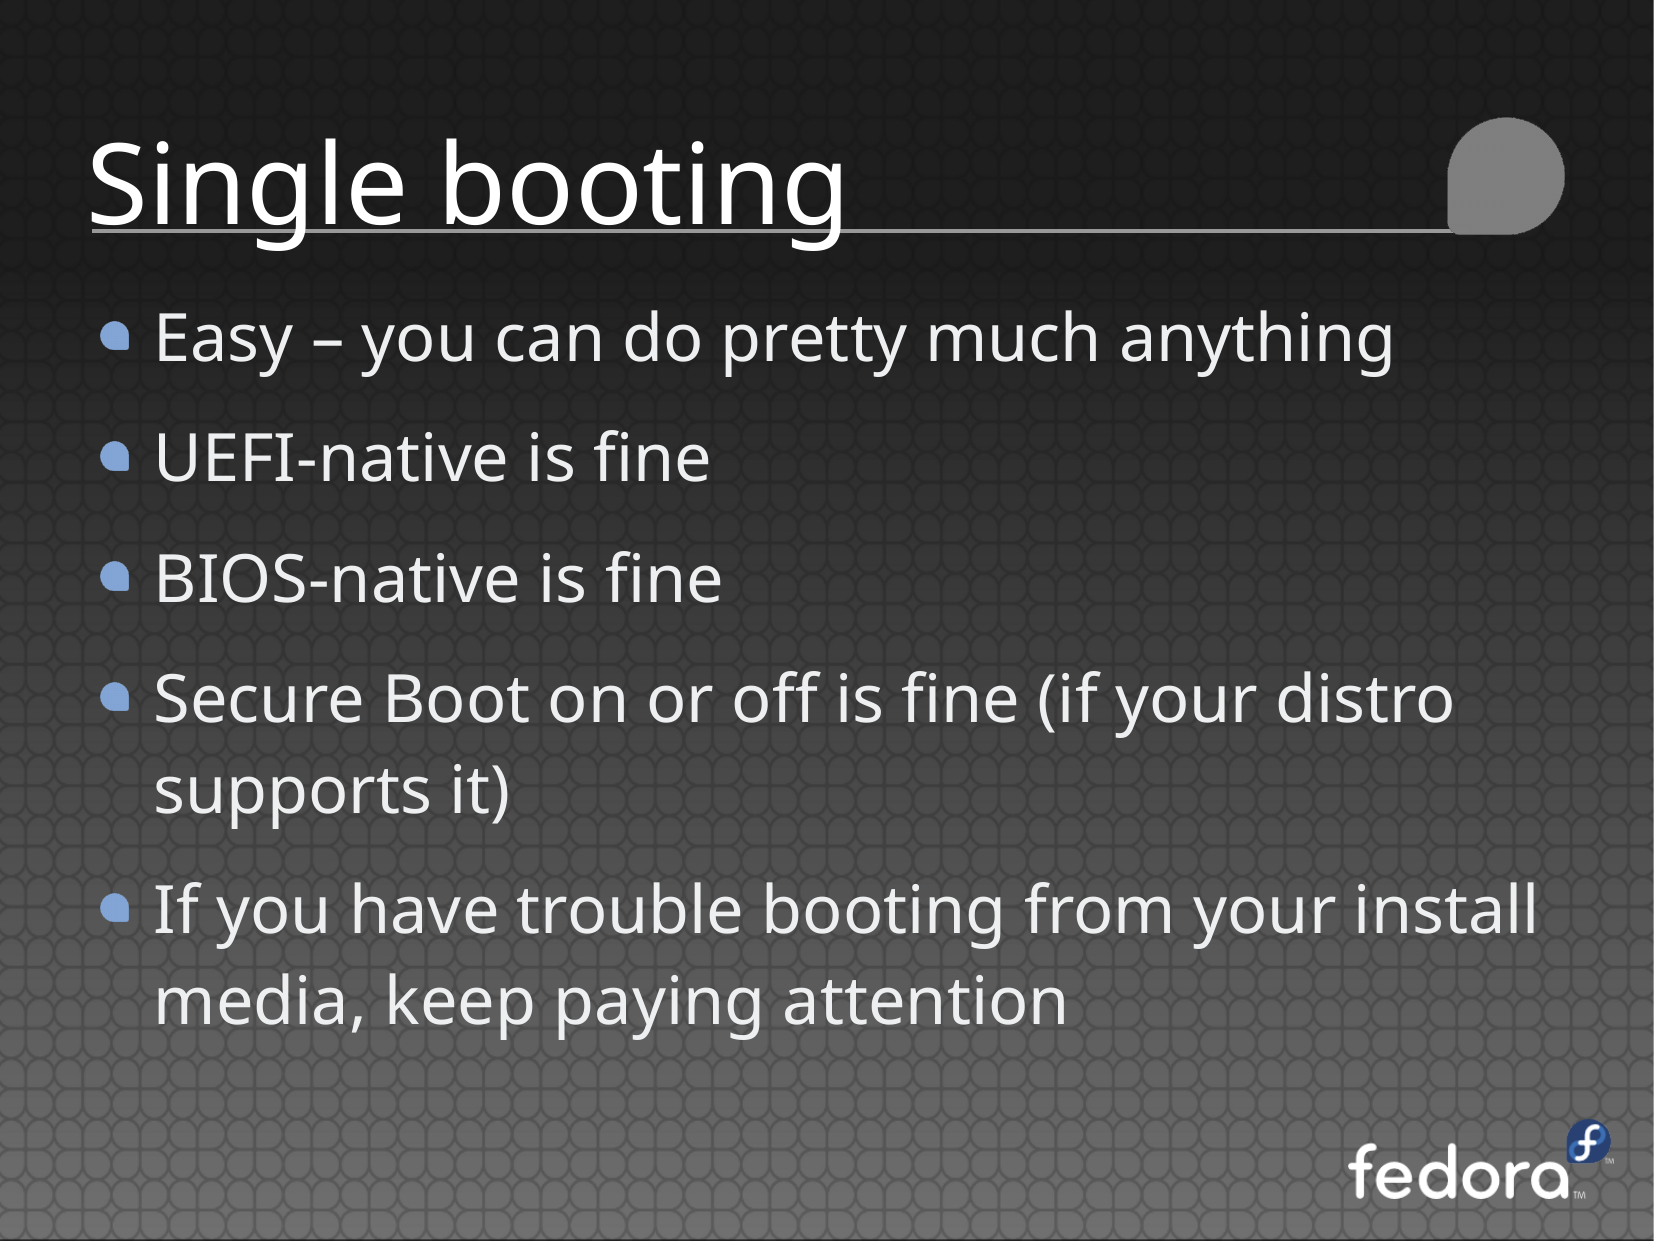

# Single booting
Easy – you can do pretty much anything
UEFI-native is fine
BIOS-native is fine
Secure Boot on or off is fine (if your distro supports it)
If you have trouble booting from your install media, keep paying attention